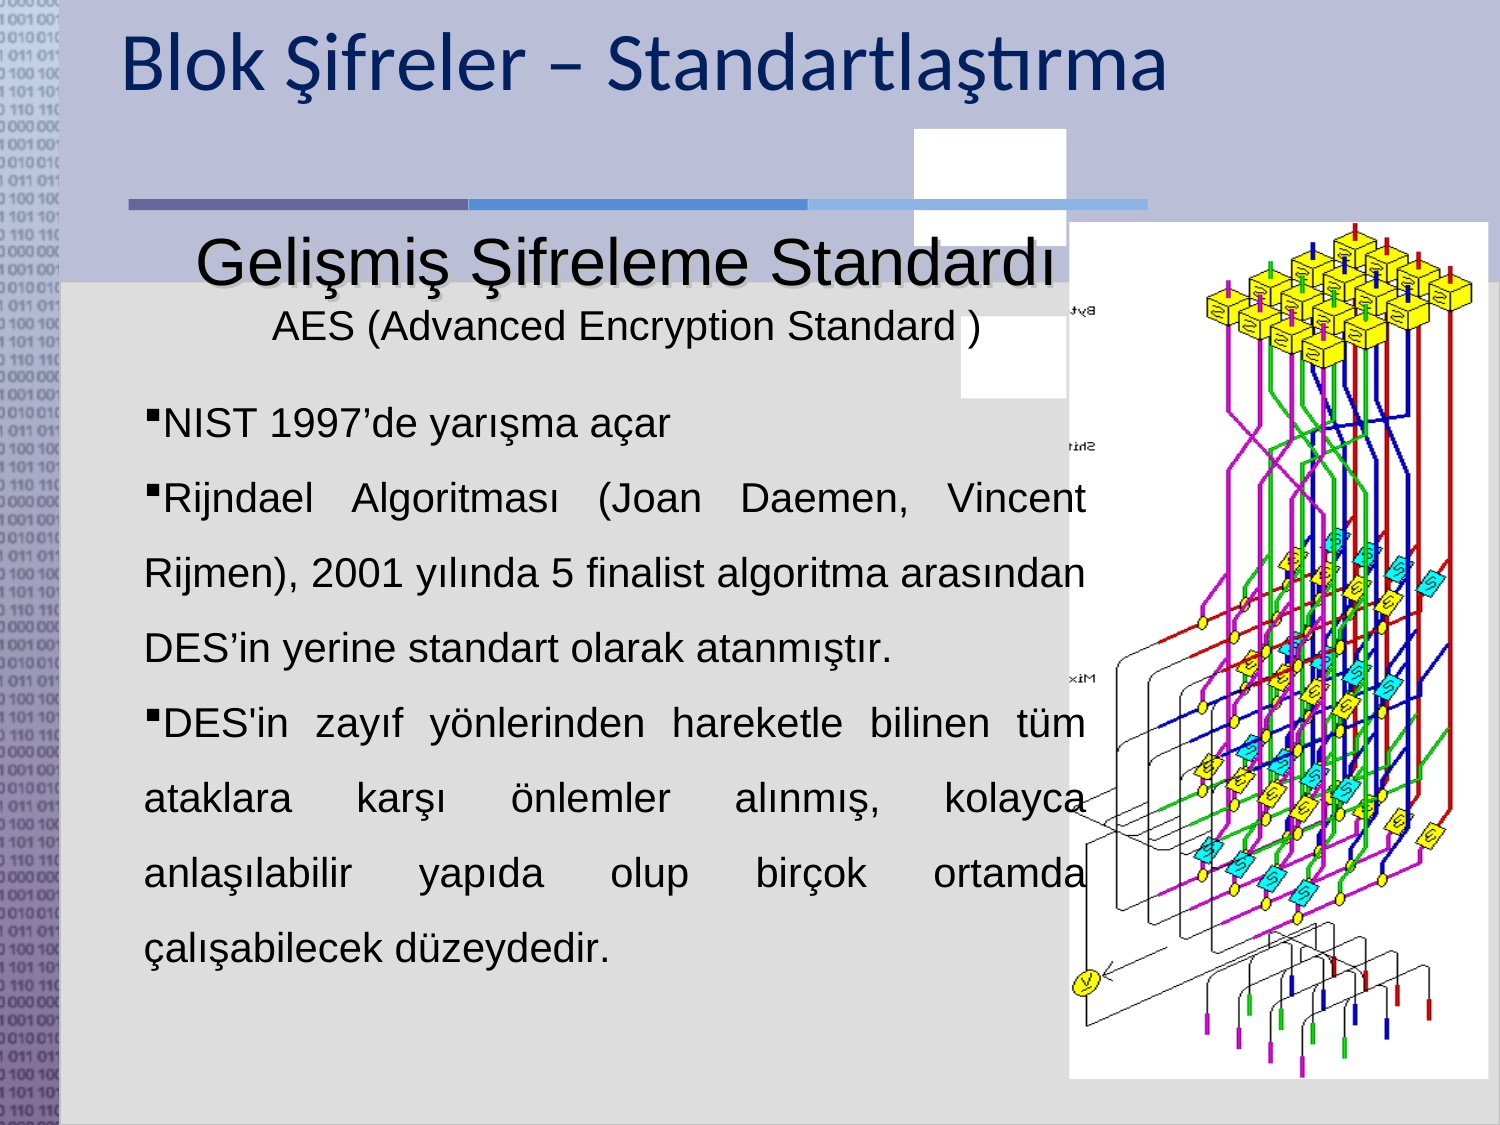

Blok Şifreler – Standartlaştırma
Gelişmiş Şifreleme Standardı
AES (Advanced Encryption Standard )
NIST 1997’de yarışma açar
Rijndael Algoritması (Joan Daemen, Vincent Rijmen), 2001 yılında 5 finalist algoritma arasından DES’in yerine standart olarak atanmıştır.
DES'in zayıf yönlerinden hareketle bilinen tüm ataklara karşı önlemler alınmış, kolayca anlaşılabilir yapıda olup birçok ortamda çalışabilecek düzeydedir.